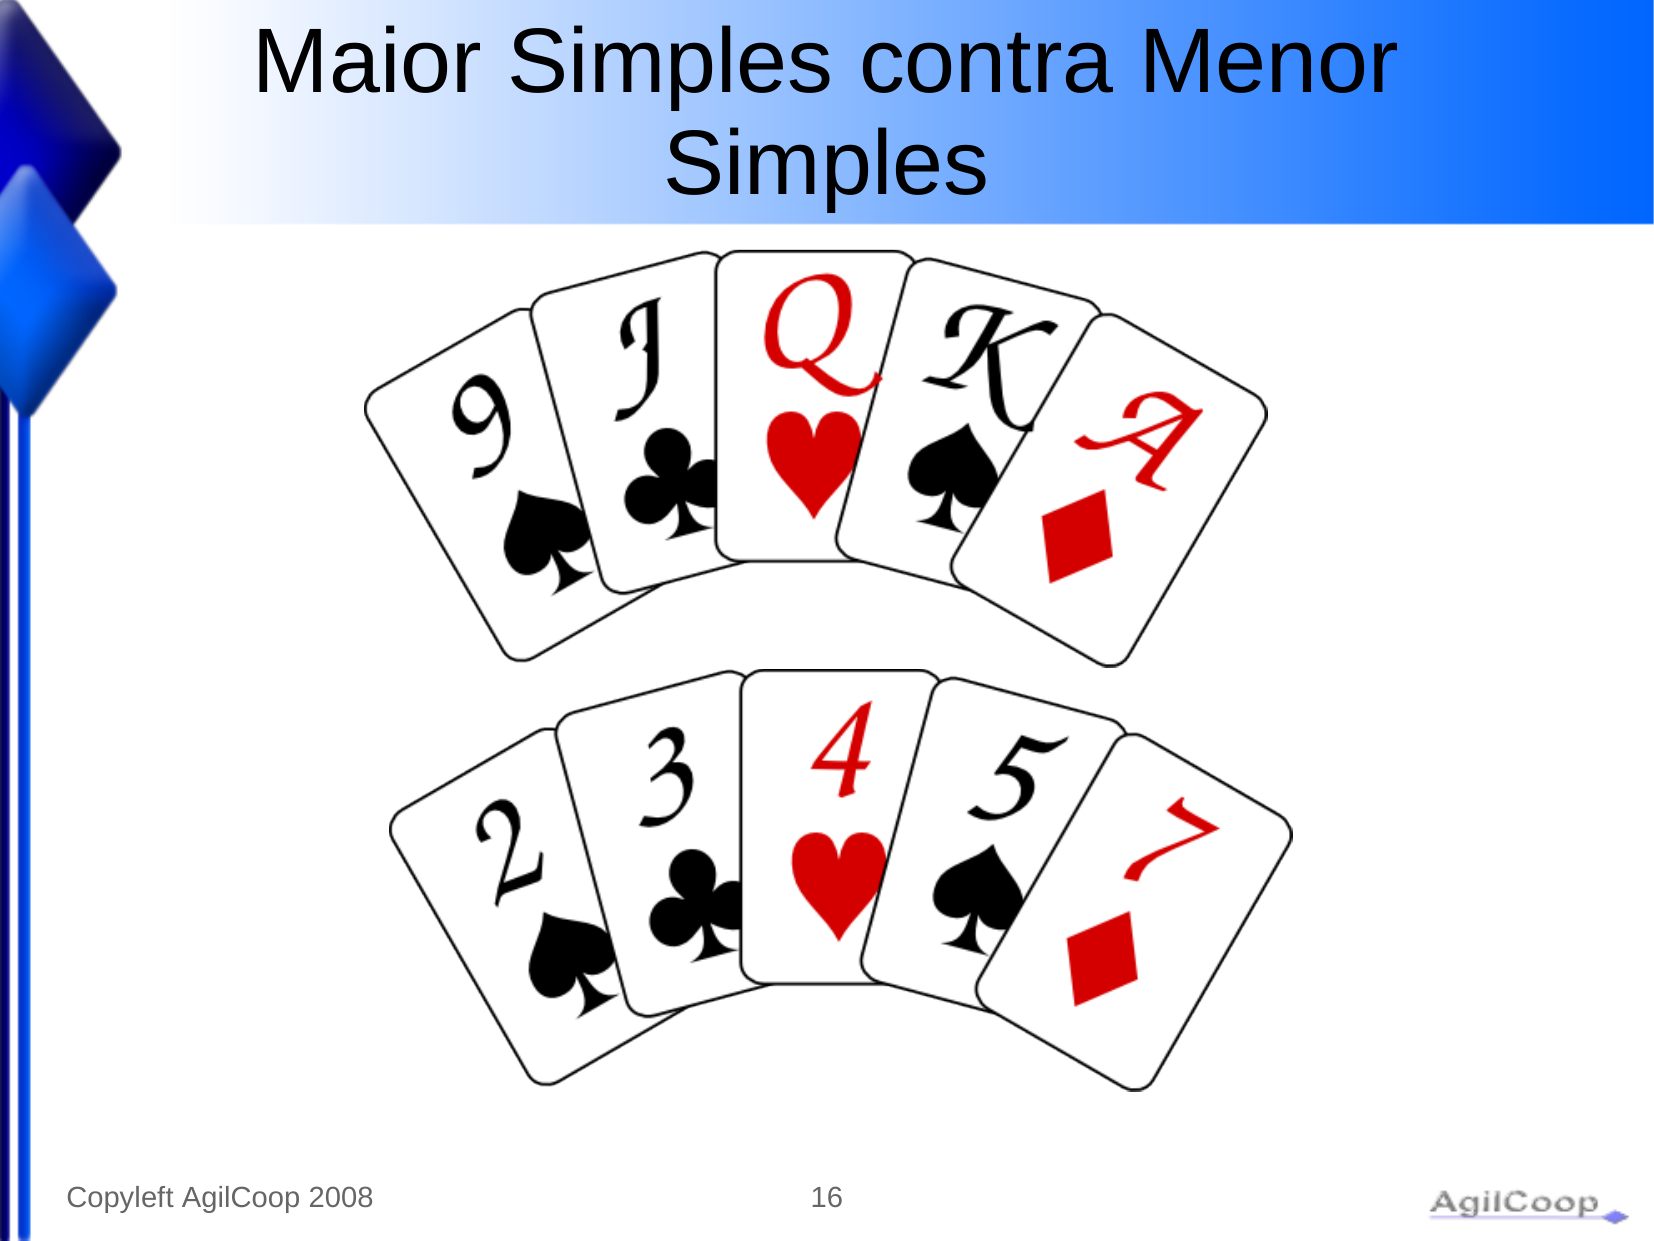

# Maior Simples contra Menor Simples
Copyleft AgilCoop 2008
16